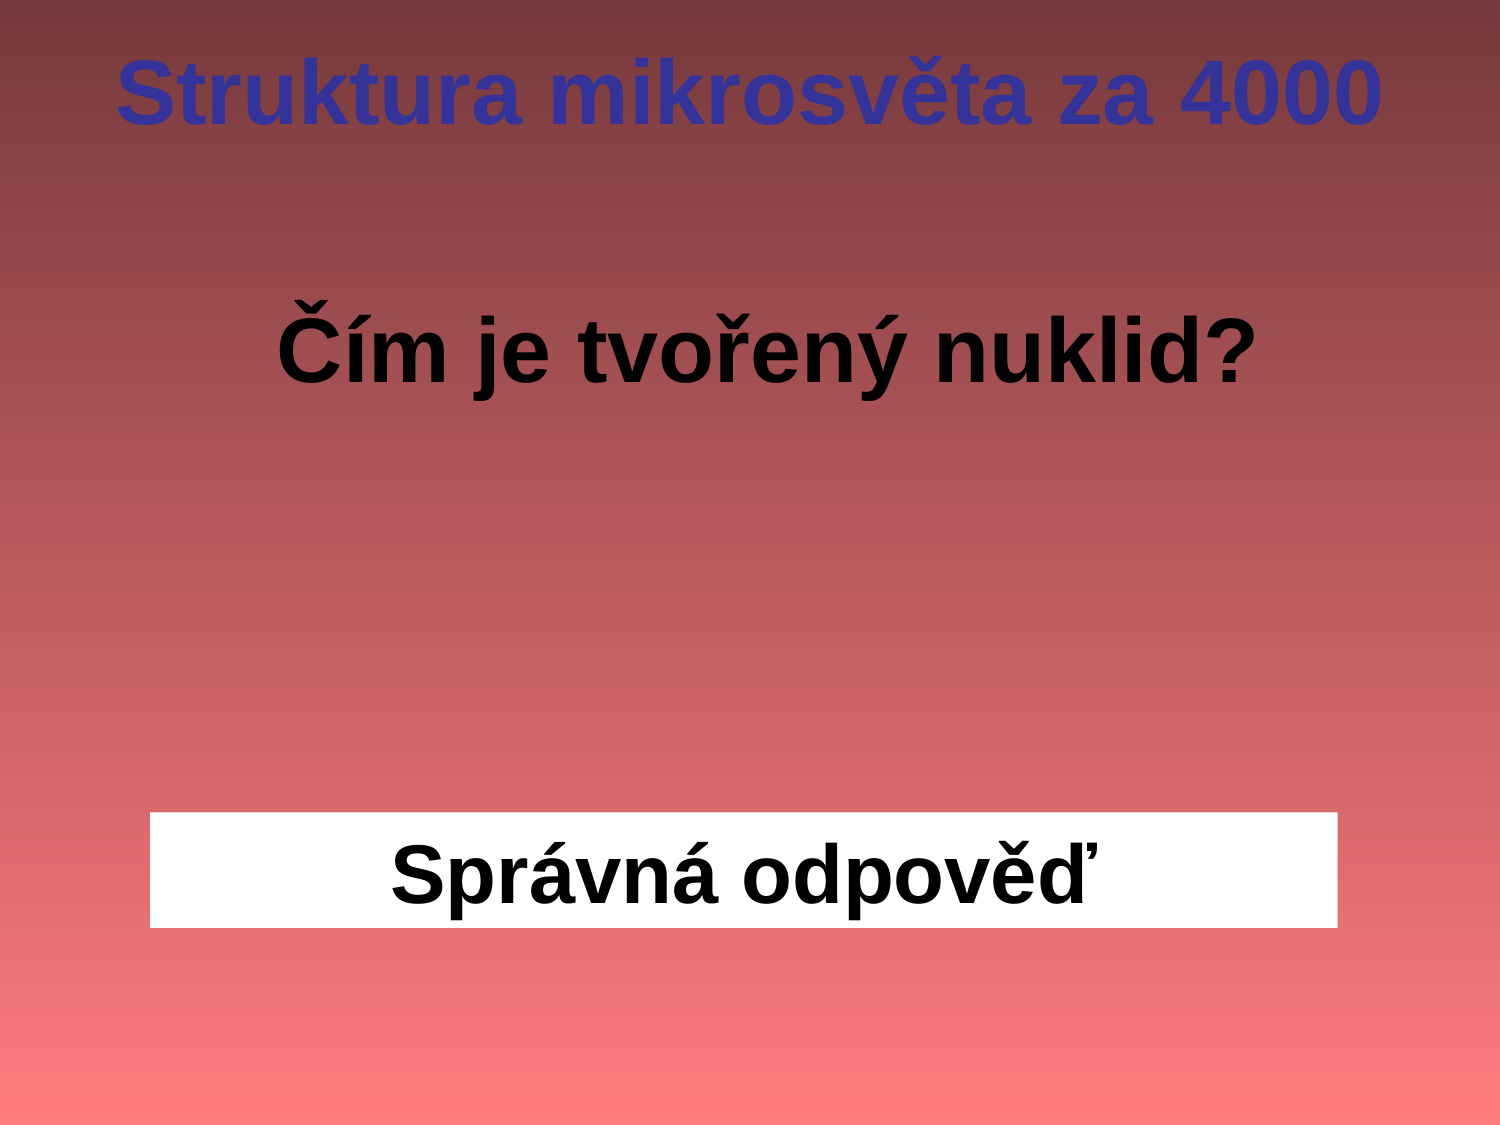

Struktura mikrosvěta za 4000
Čím je tvořený nuklid?
Správná odpověď